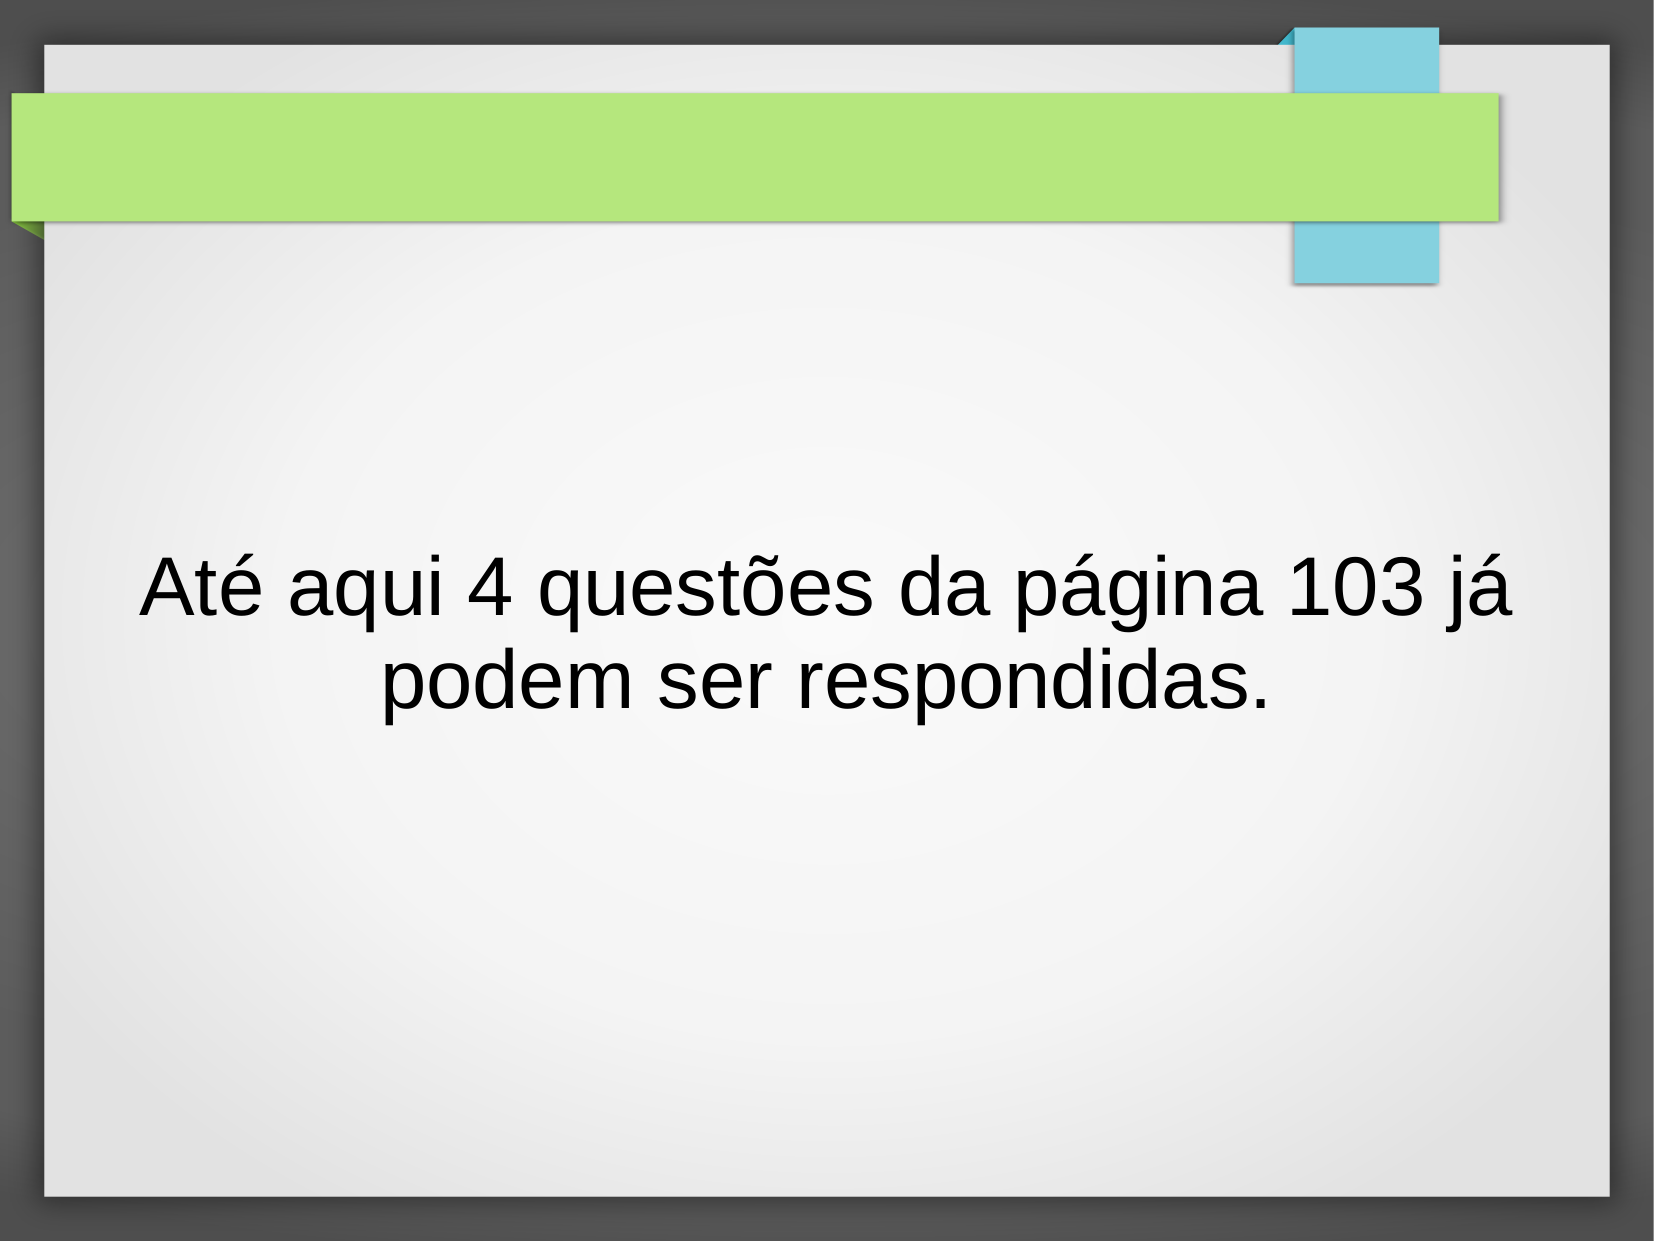

#
Até aqui 4 questões da página 103 já podem ser respondidas.